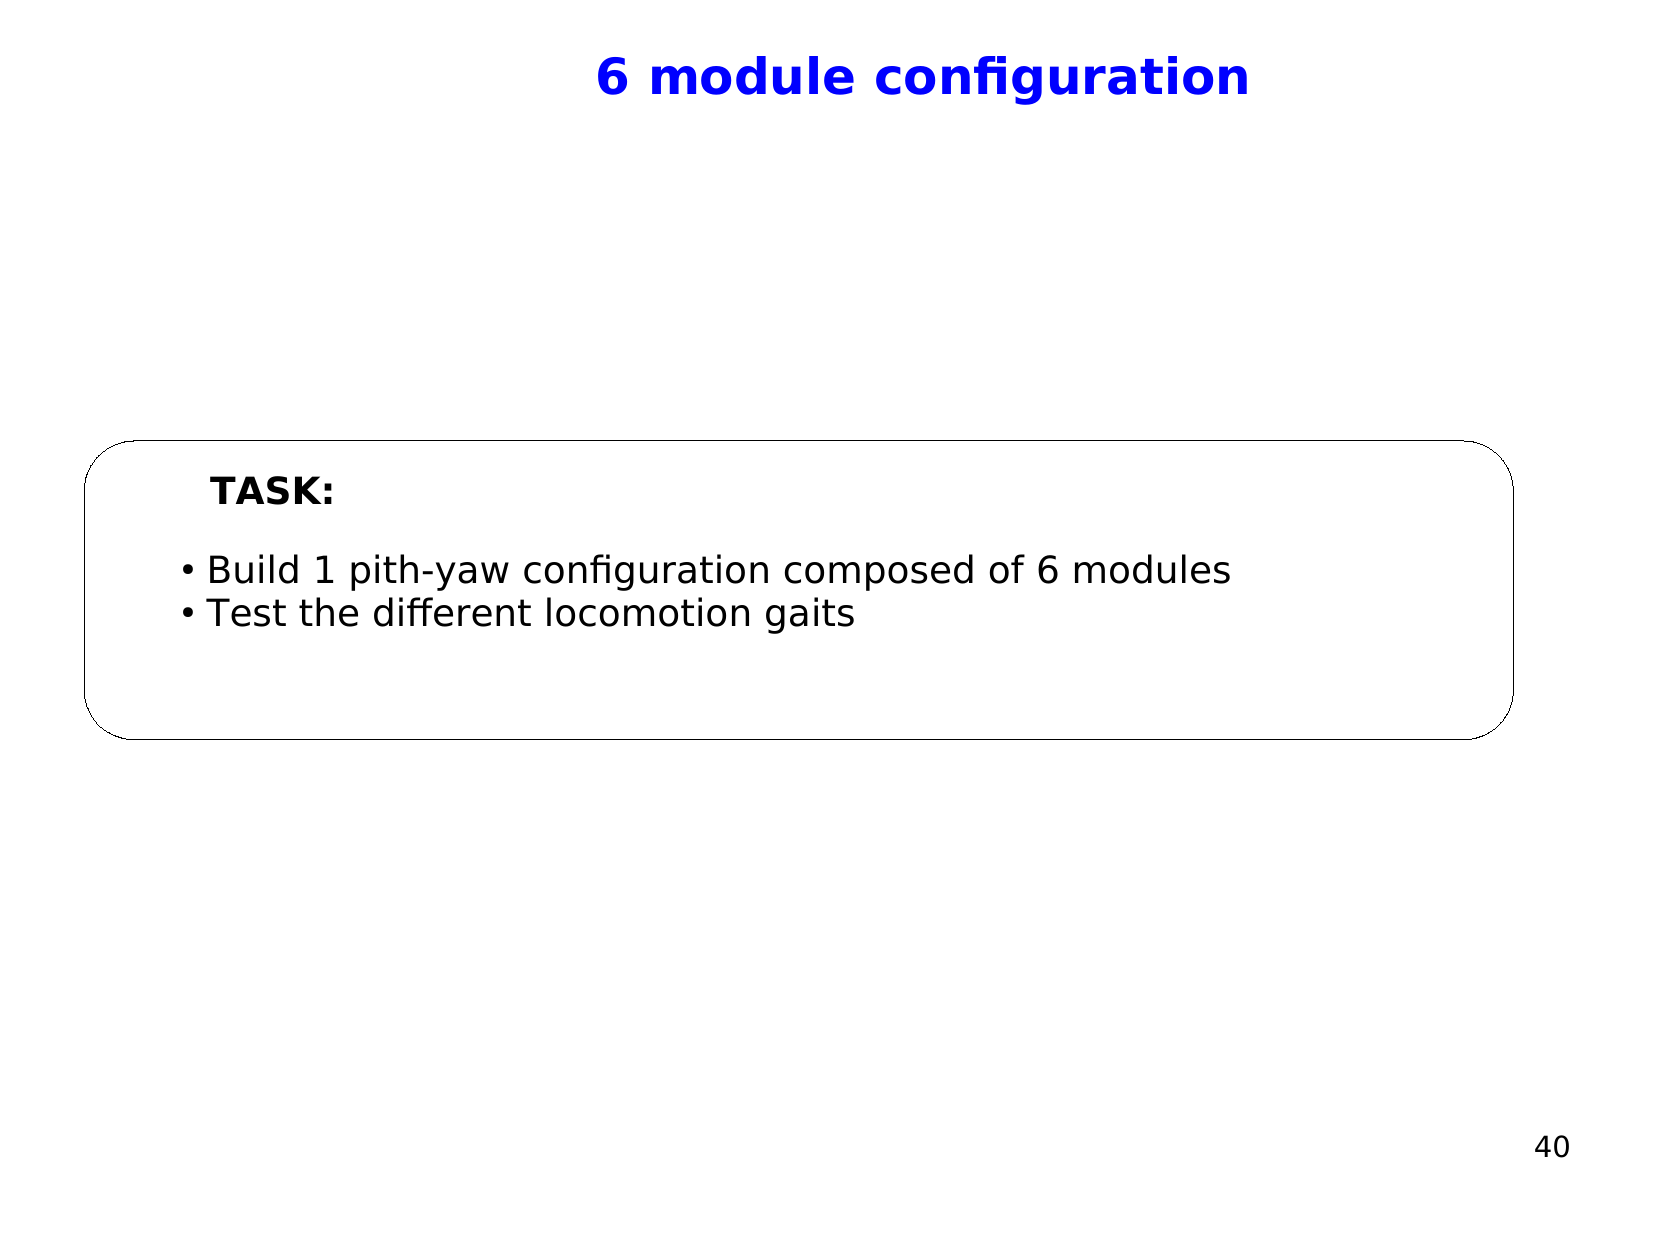

6 module configuration
TASK:
 Build 1 pith-yaw configuration composed of 6 modules
 Test the different locomotion gaits
40